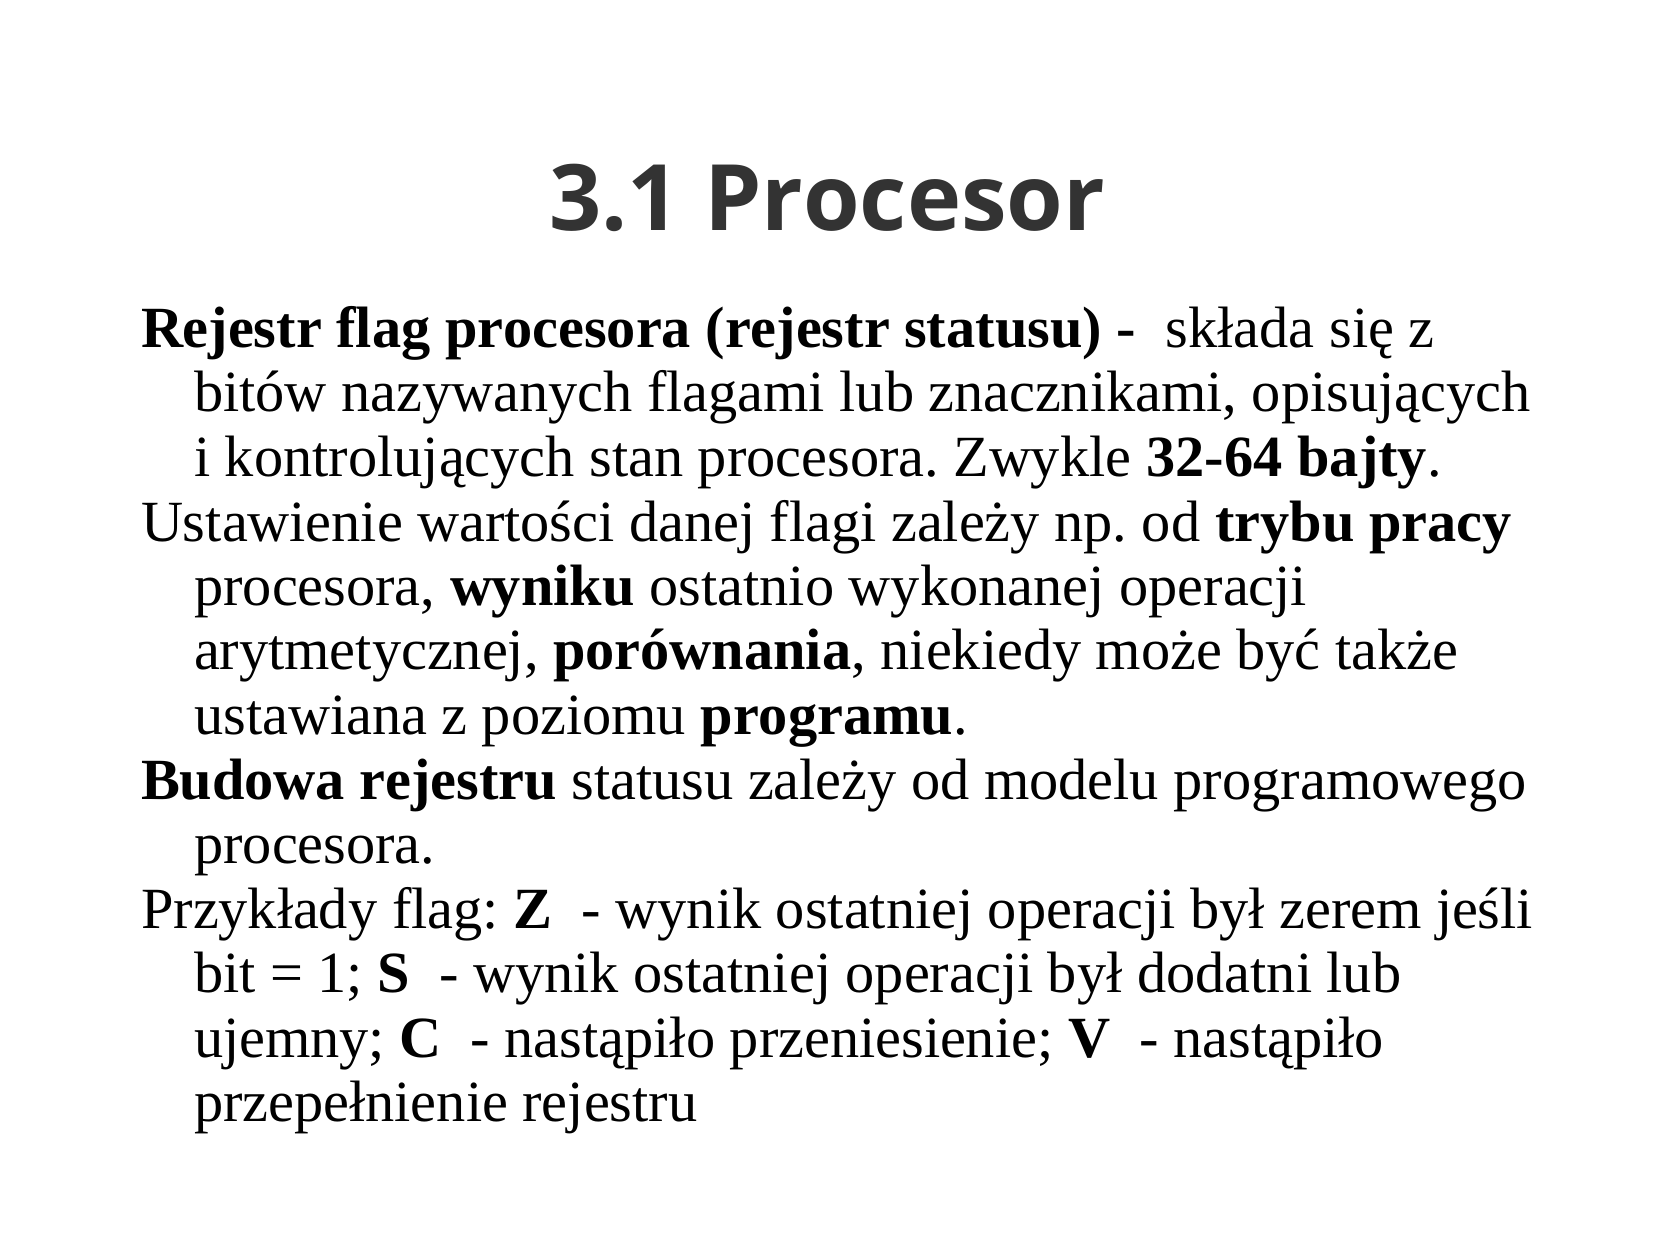

# 3.1 Procesor
Rejestr flag procesora (rejestr statusu) - składa się z bitów nazywanych flagami lub znacznikami, opisujących i kontrolujących stan procesora. Zwykle 32-64 bajty.
Ustawienie wartości danej flagi zależy np. od trybu pracy procesora, wyniku ostatnio wykonanej operacji arytmetycznej, porównania, niekiedy może być także ustawiana z poziomu programu.
Budowa rejestru statusu zależy od modelu programowego procesora.
Przykłady flag: Z - wynik ostatniej operacji był zerem jeśli bit = 1; S - wynik ostatniej operacji był dodatni lub ujemny; C - nastąpiło przeniesienie; V - nastąpiło przepełnienie rejestru